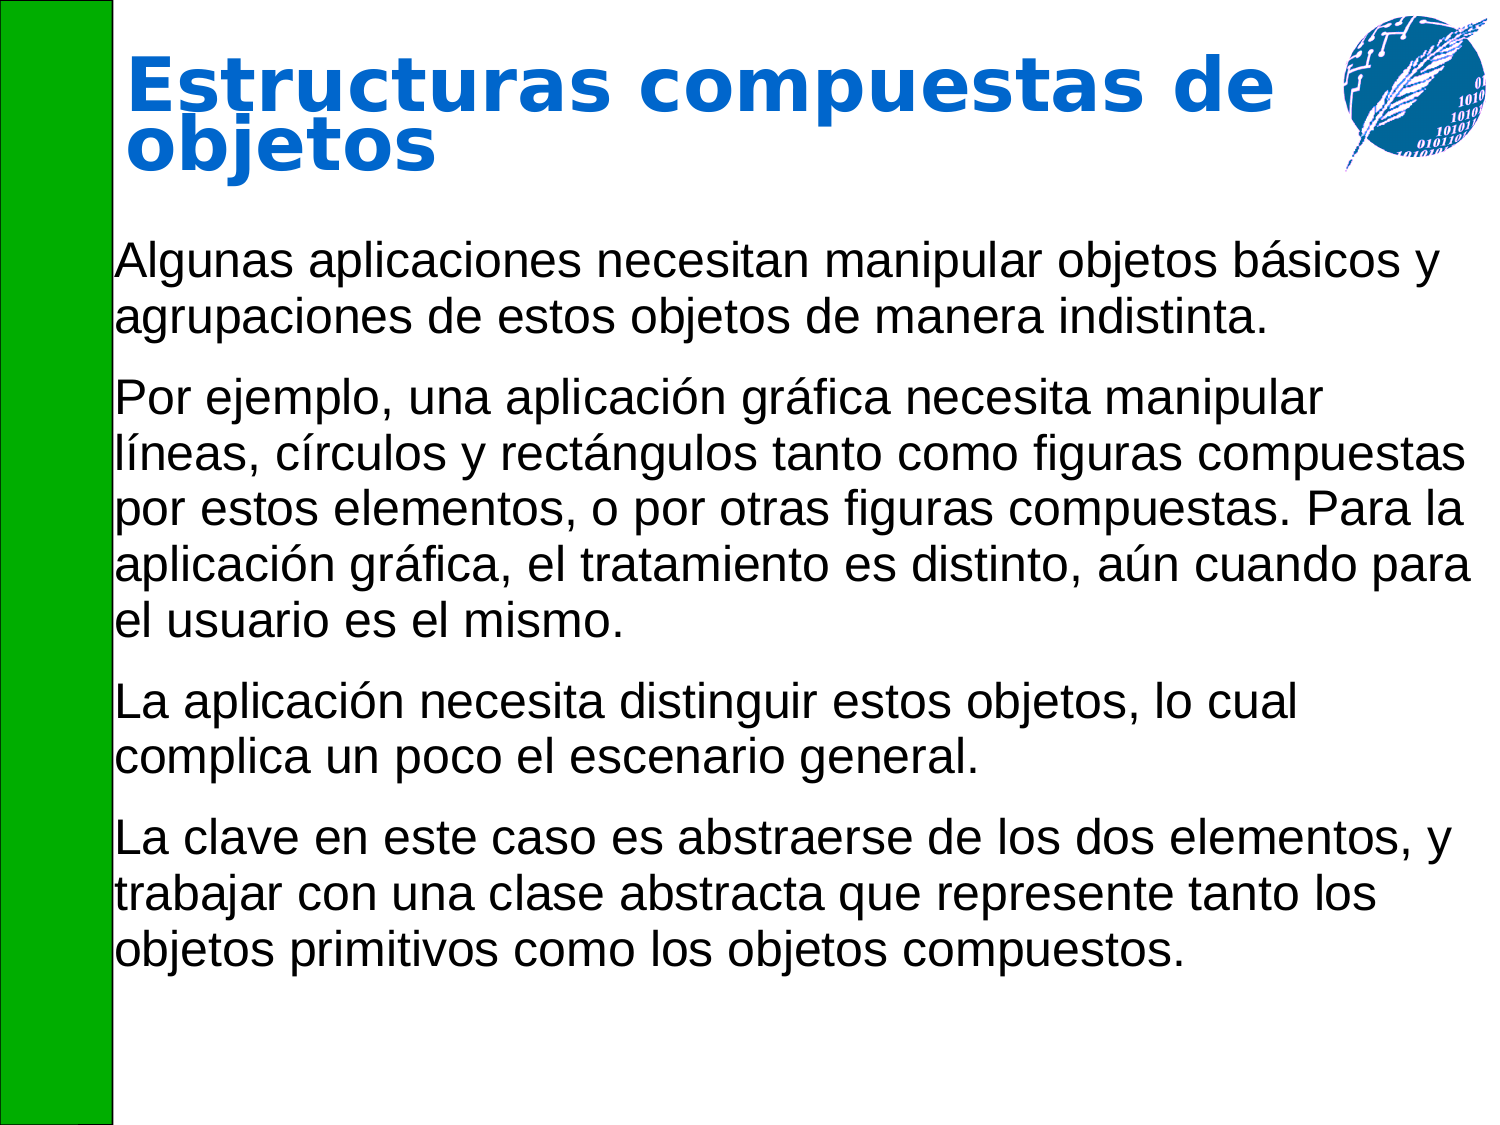

# Estructuras compuestas de objetos
Algunas aplicaciones necesitan manipular objetos básicos y agrupaciones de estos objetos de manera indistinta.
Por ejemplo, una aplicación gráfica necesita manipular líneas, círculos y rectángulos tanto como figuras compuestas por estos elementos, o por otras figuras compuestas. Para la aplicación gráfica, el tratamiento es distinto, aún cuando para el usuario es el mismo.
La aplicación necesita distinguir estos objetos, lo cual complica un poco el escenario general.
La clave en este caso es abstraerse de los dos elementos, y trabajar con una clase abstracta que represente tanto los objetos primitivos como los objetos compuestos.